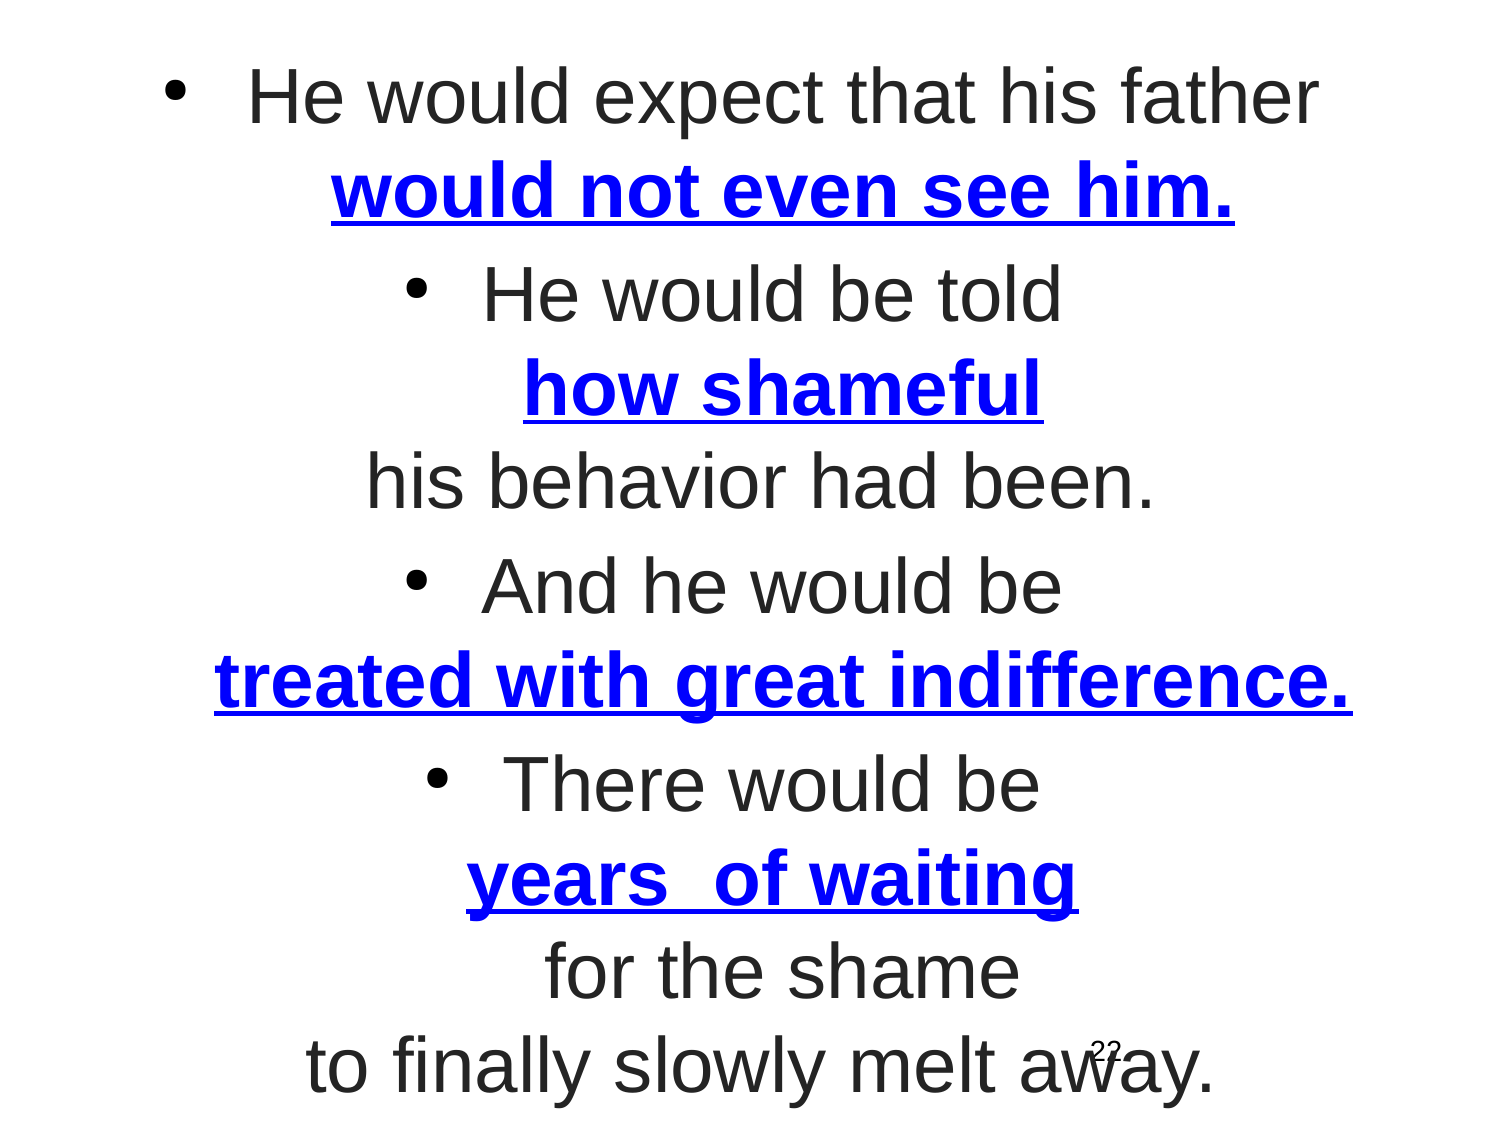

# He would expect that his father would not even see him.
He would be told
how shameful
his behavior had been.
And he would be
treated with great indifference.
There would be
years of waiting
for the shame
to finally slowly melt away.
22